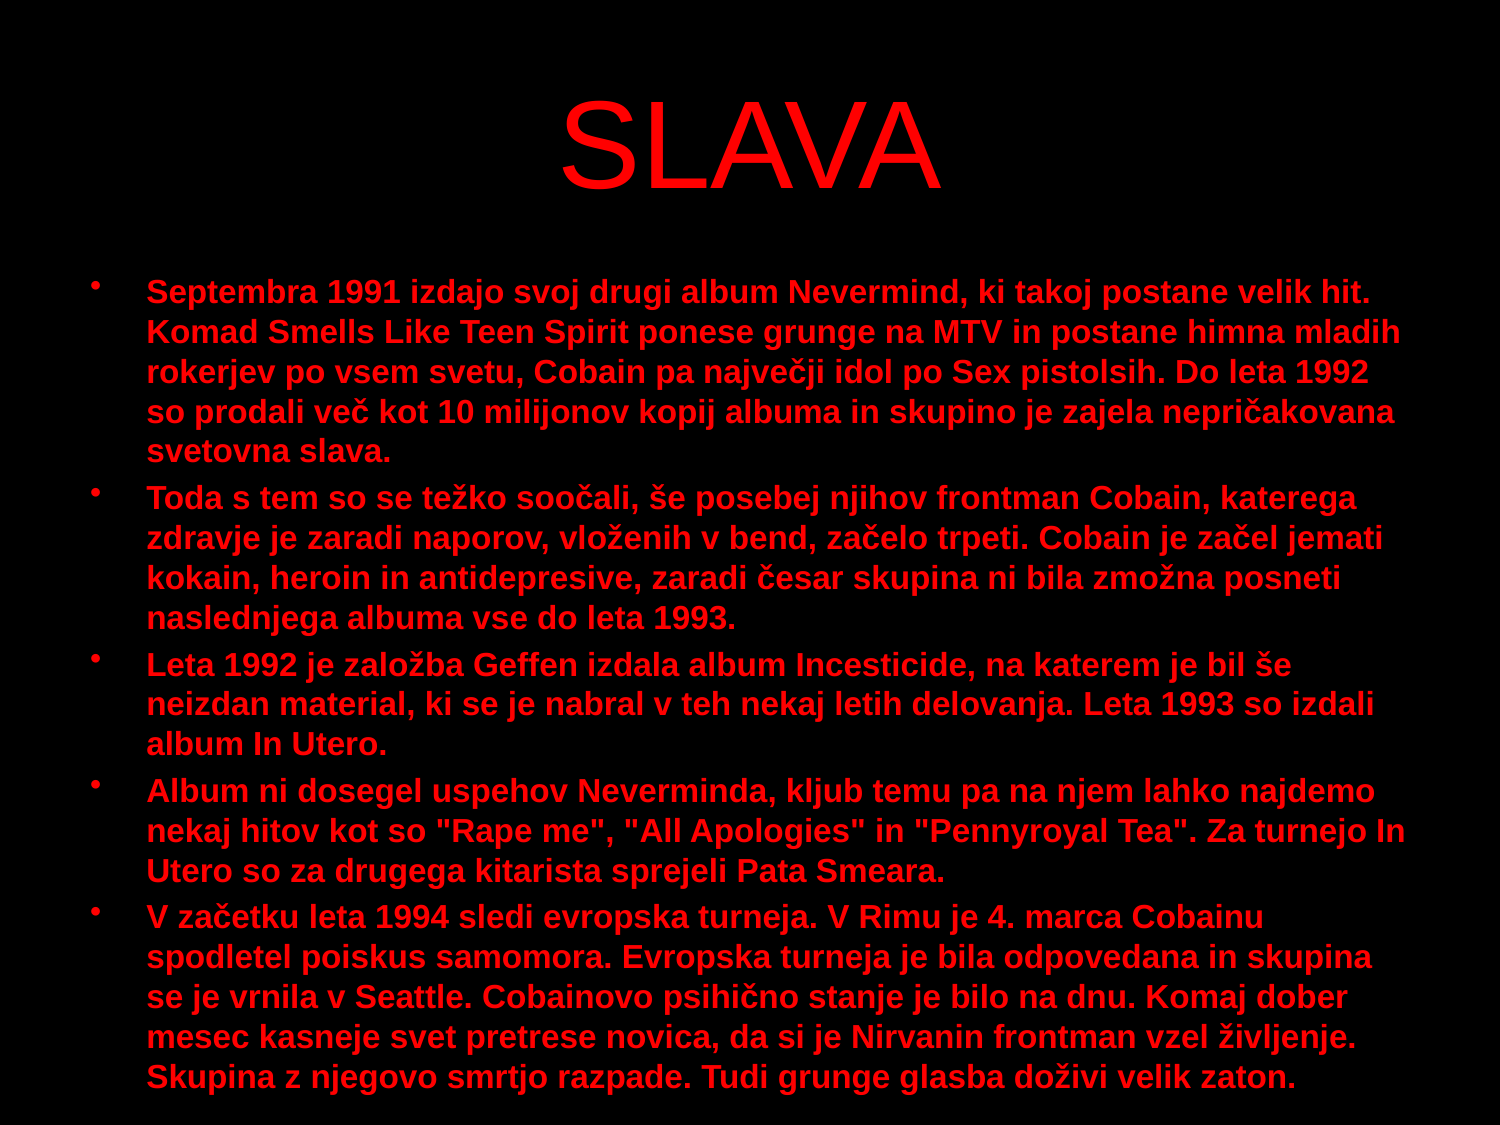

# SLAVA
Septembra 1991 izdajo svoj drugi album Nevermind, ki takoj postane velik hit. Komad Smells Like Teen Spirit ponese grunge na MTV in postane himna mladih rokerjev po vsem svetu, Cobain pa največji idol po Sex pistolsih. Do leta 1992 so prodali več kot 10 milijonov kopij albuma in skupino je zajela nepričakovana svetovna slava.
Toda s tem so se težko soočali, še posebej njihov frontman Cobain, katerega zdravje je zaradi naporov, vloženih v bend, začelo trpeti. Cobain je začel jemati kokain, heroin in antidepresive, zaradi česar skupina ni bila zmožna posneti naslednjega albuma vse do leta 1993.
Leta 1992 je založba Geffen izdala album Incesticide, na katerem je bil še neizdan material, ki se je nabral v teh nekaj letih delovanja. Leta 1993 so izdali album In Utero.
Album ni dosegel uspehov Neverminda, kljub temu pa na njem lahko najdemo nekaj hitov kot so "Rape me", "All Apologies" in "Pennyroyal Tea". Za turnejo In Utero so za drugega kitarista sprejeli Pata Smeara.
V začetku leta 1994 sledi evropska turneja. V Rimu je 4. marca Cobainu spodletel poiskus samomora. Evropska turneja je bila odpovedana in skupina se je vrnila v Seattle. Cobainovo psihično stanje je bilo na dnu. Komaj dober mesec kasneje svet pretrese novica, da si je Nirvanin frontman vzel življenje. Skupina z njegovo smrtjo razpade. Tudi grunge glasba doživi velik zaton.